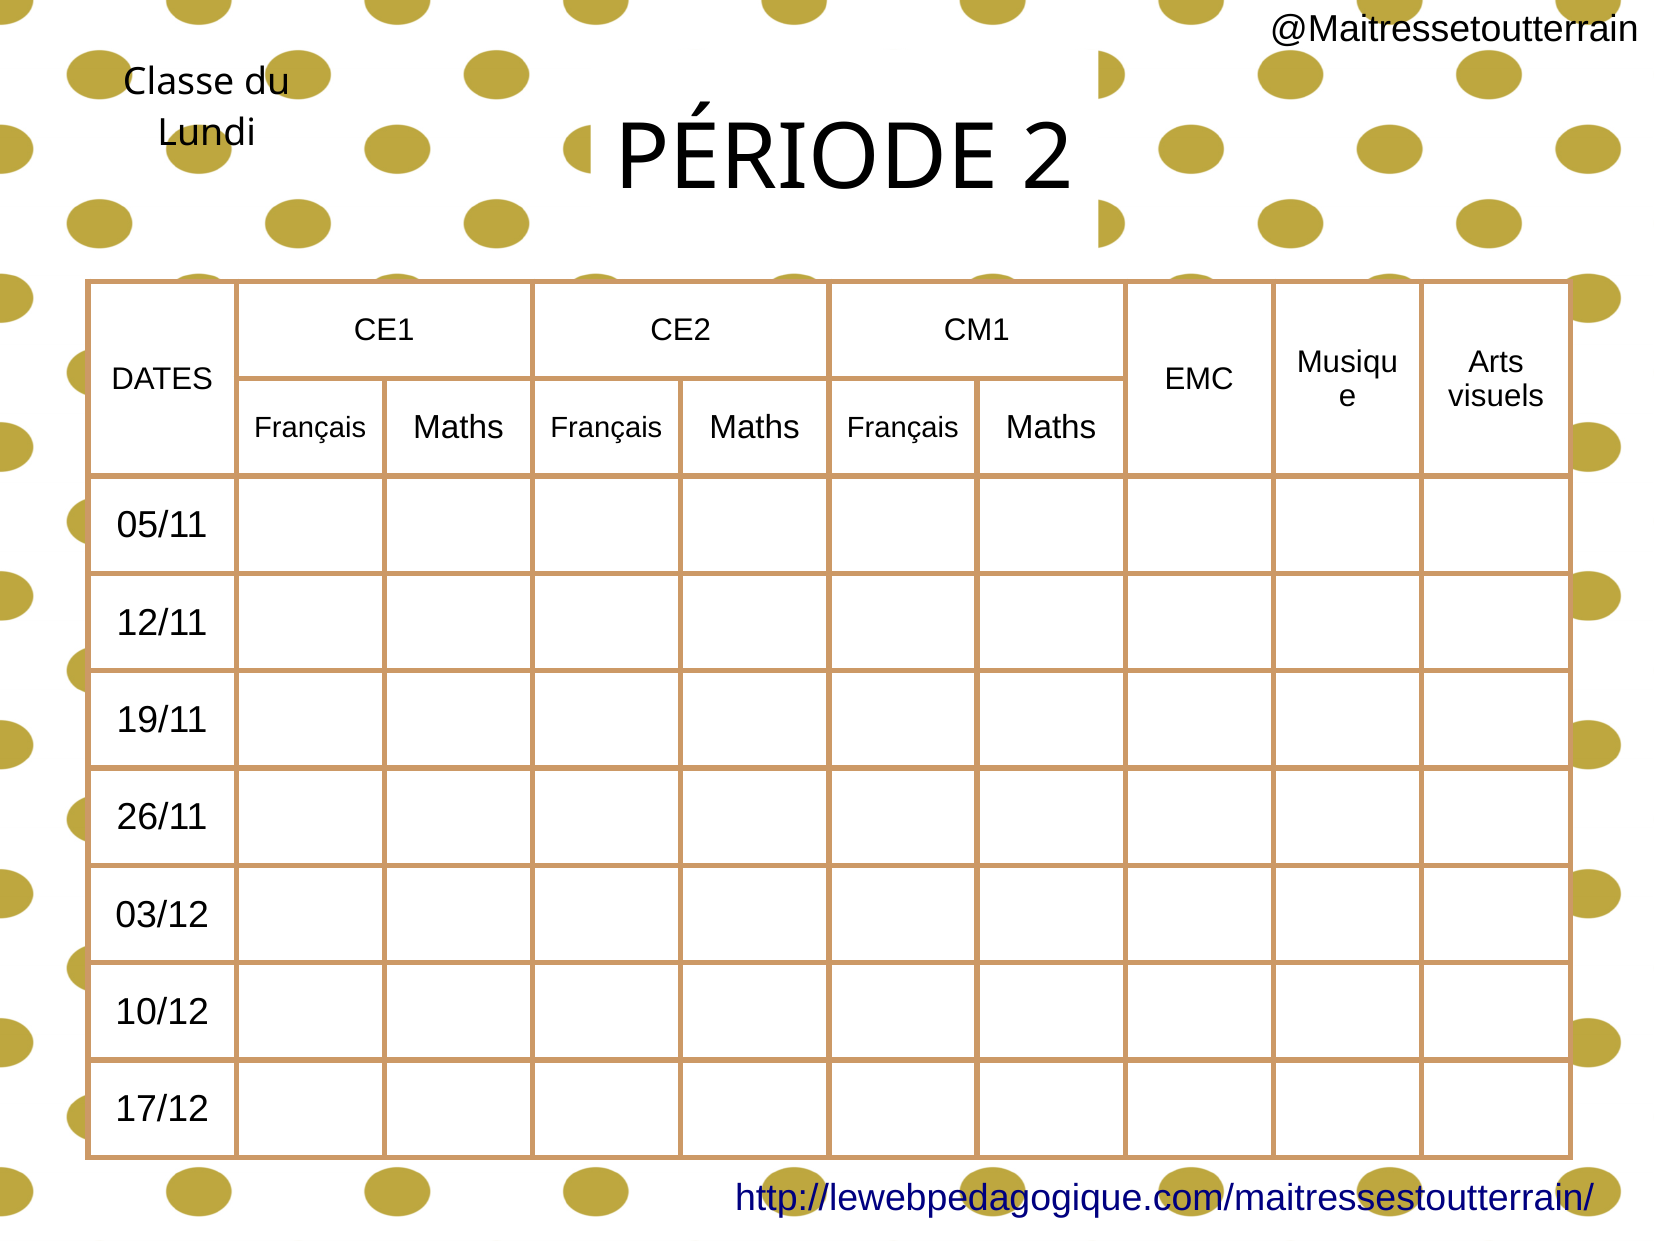

@Maitressetoutterrain
Classe du Lundi
# PÉRIODE 2
| DATES | CE1 | | CE2 | | CM1 | | EMC | Musique | Arts visuels |
| --- | --- | --- | --- | --- | --- | --- | --- | --- | --- |
| | Français | Maths | Français | Maths | Français | Maths | | | |
| 05/11 | | | | | | | | | |
| 12/11 | | | | | | | | | |
| 19/11 | | | | | | | | | |
| 26/11 | | | | | | | | | |
| 03/12 | | | | | | | | | |
| 10/12 | | | | | | | | | |
| 17/12 | | | | | | | | | |
http://lewebpedagogique.com/maitressestoutterrain/